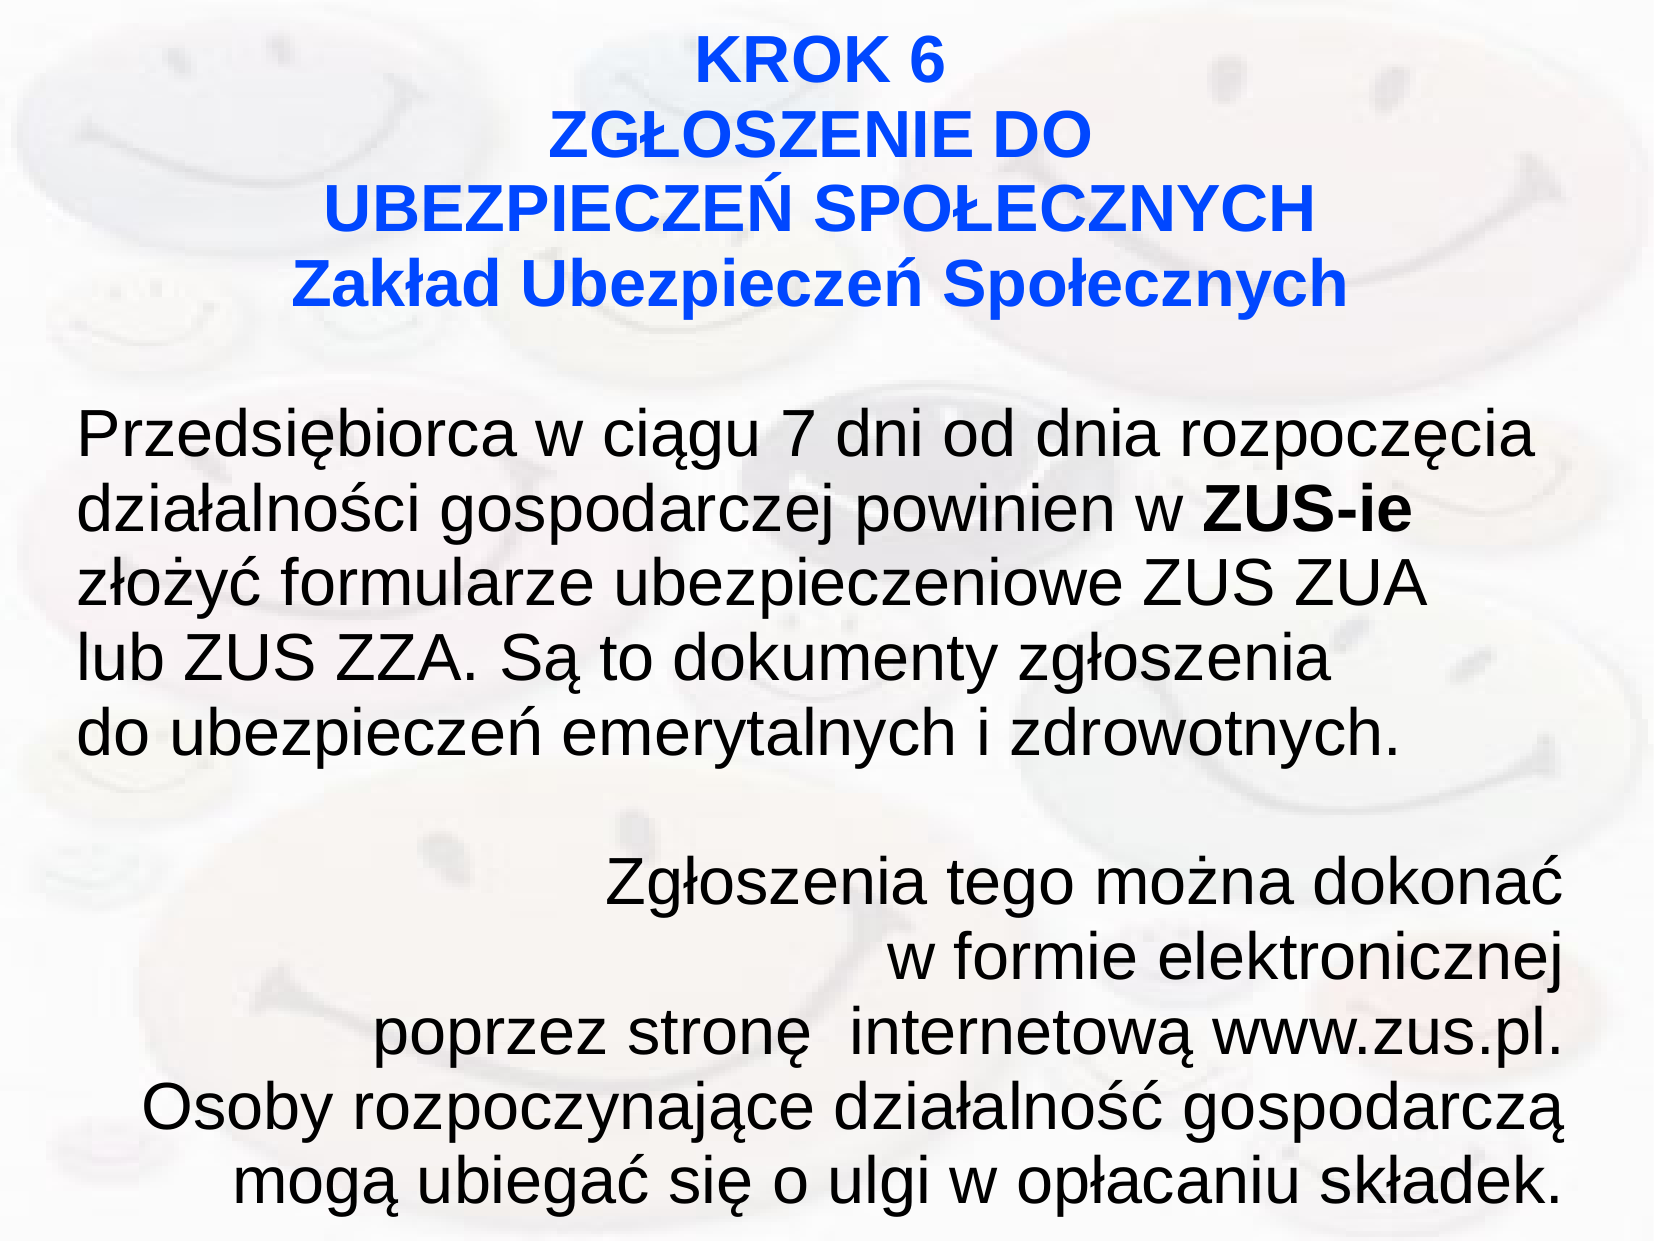

# KROK 6
ZGŁOSZENIE DO
UBEZPIECZEŃ SPOŁECZNYCH
Zakład Ubezpieczeń Społecznych
Przedsiębiorca w ciągu 7 dni od dnia rozpoczęcia działalności gospodarczej powinien w ZUS-ie złożyć formularze ubezpieczeniowe ZUS ZUA
lub ZUS ZZA. Są to dokumenty zgłoszenia
do ubezpieczeń emerytalnych i zdrowotnych.
Zgłoszenia tego można dokonać
w formie elektronicznej
poprzez stronę internetową www.zus.pl.
Osoby rozpoczynające działalność gospodarczą mogą ubiegać się o ulgi w opłacaniu składek.